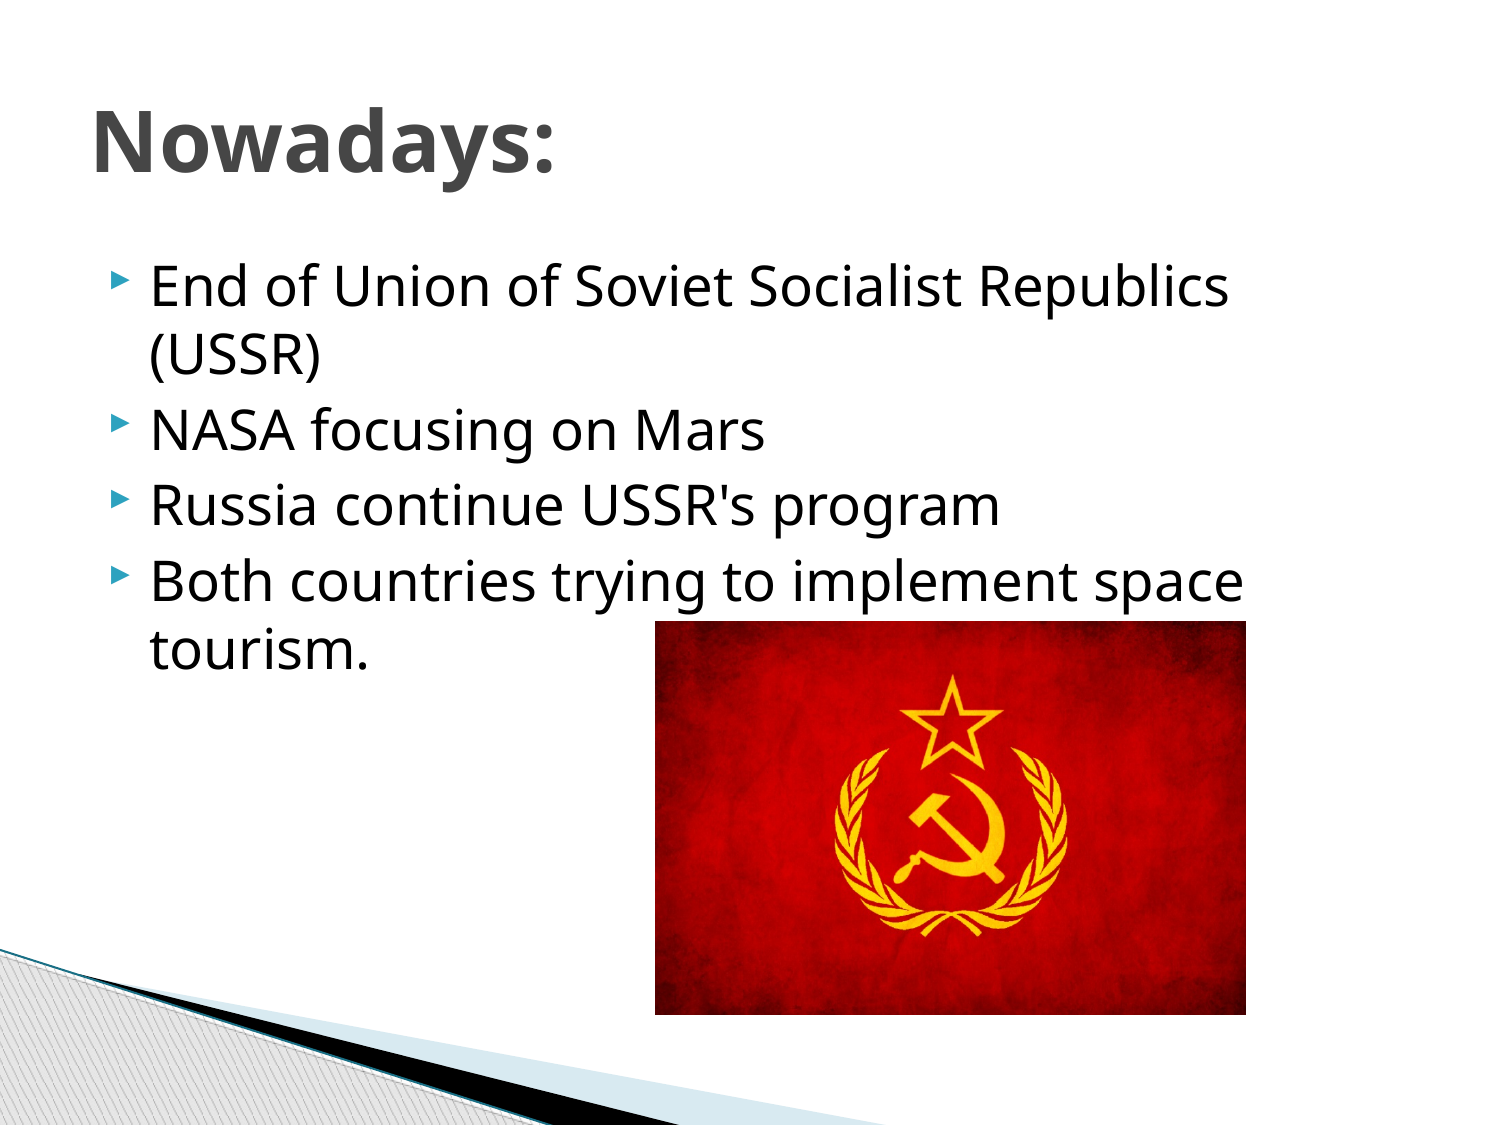

Nowadays:
# End of Union of Soviet Socialist Republics (USSR)
NASA focusing on Mars
Russia continue USSR's program
Both countries trying to implement space tourism.